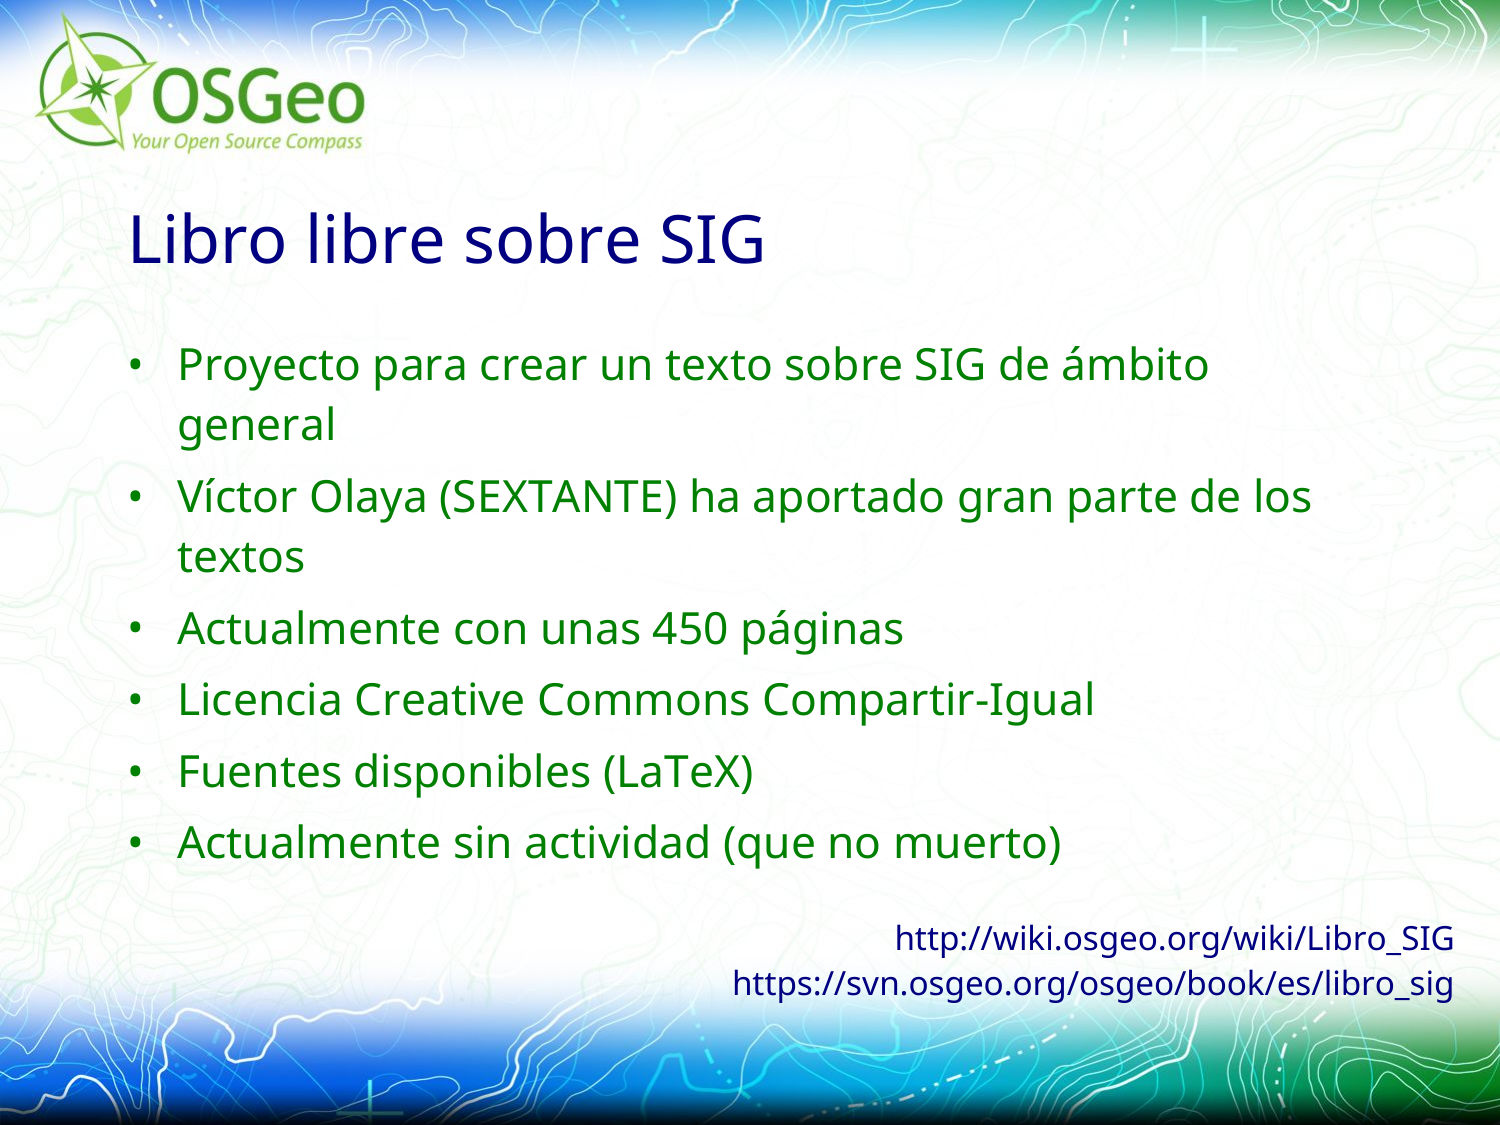

# Libro libre sobre SIG
Proyecto para crear un texto sobre SIG de ámbito general
Víctor Olaya (SEXTANTE) ha aportado gran parte de los textos
Actualmente con unas 450 páginas
Licencia Creative Commons Compartir-Igual
Fuentes disponibles (LaTeX)
Actualmente sin actividad (que no muerto)
http://wiki.osgeo.org/wiki/Libro_SIG
https://svn.osgeo.org/osgeo/book/es/libro_sig